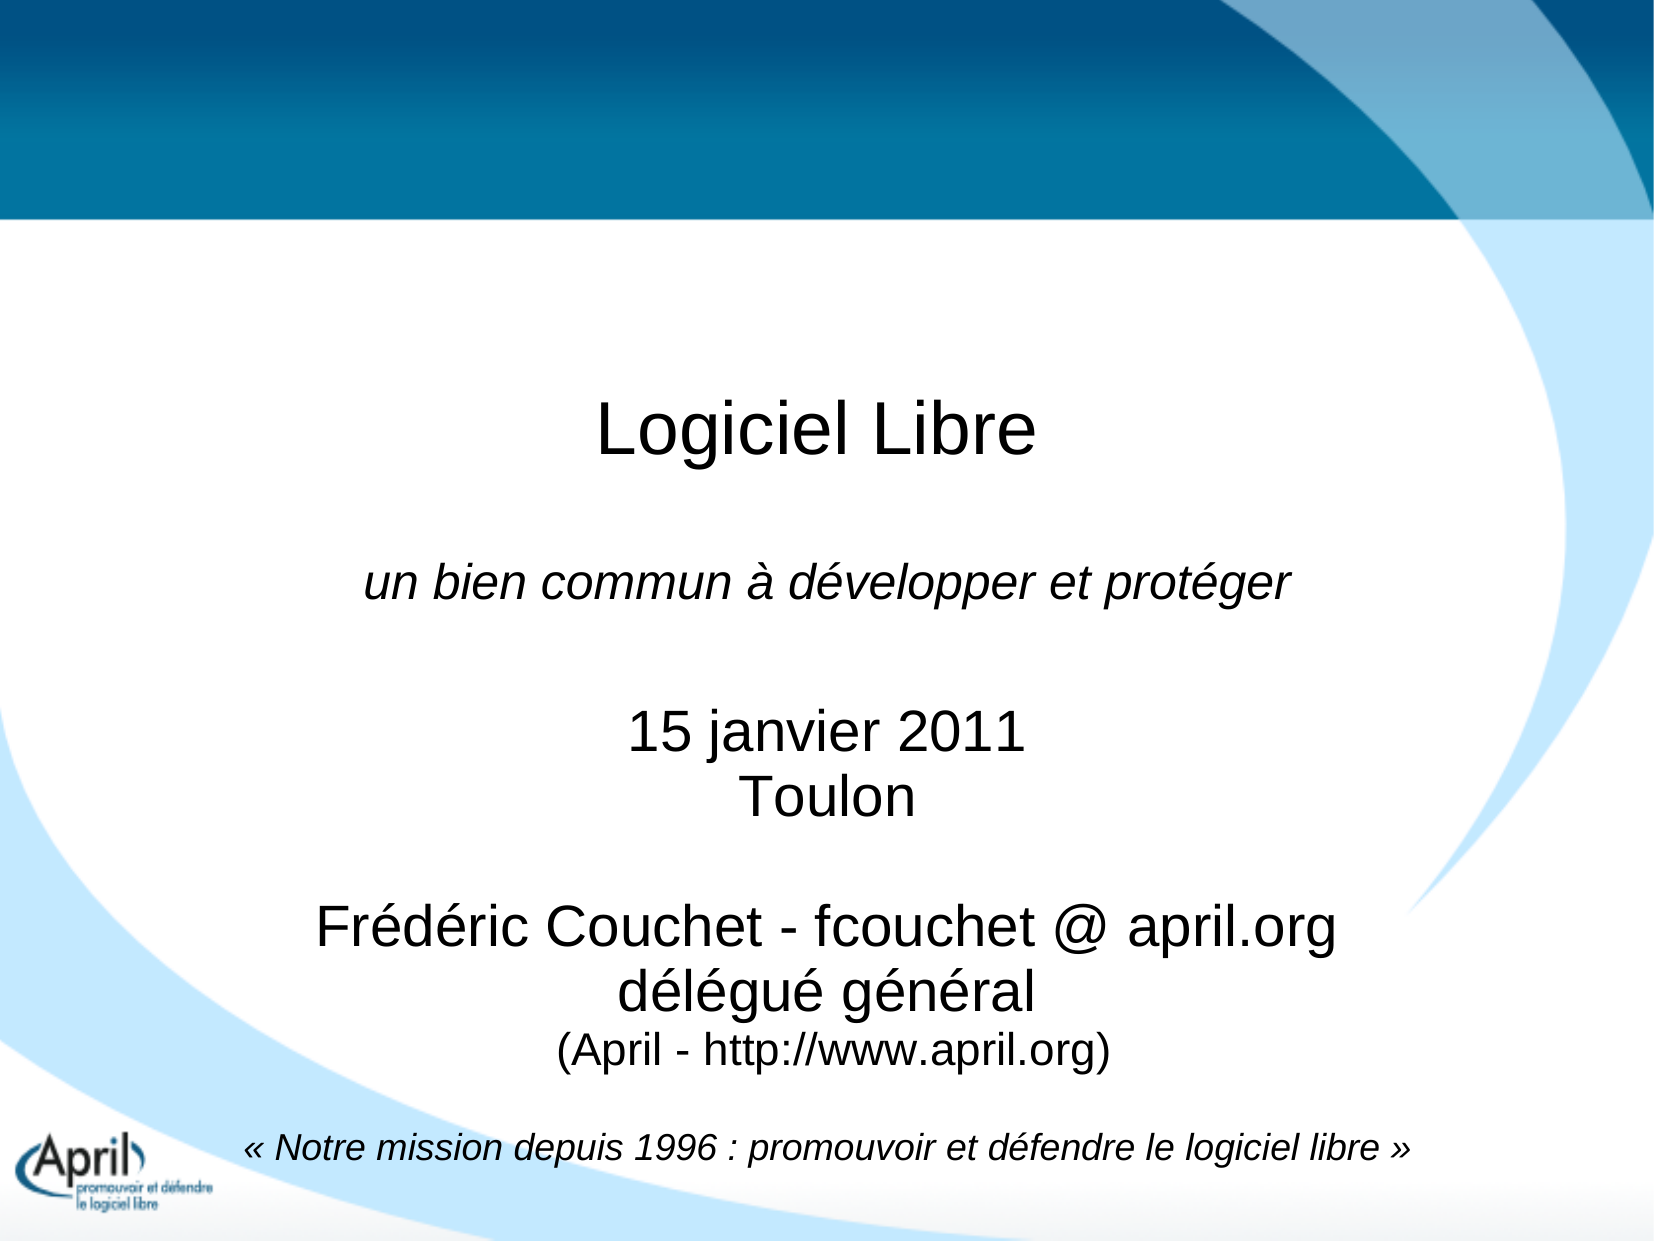

# Logiciel Libre
un bien commun à développer et protéger
15 janvier 2011
Toulon
Frédéric Couchet - fcouchet @ april.org
délégué général
 (April - http://www.april.org)
« Notre mission depuis 1996 : promouvoir et défendre le logiciel libre »